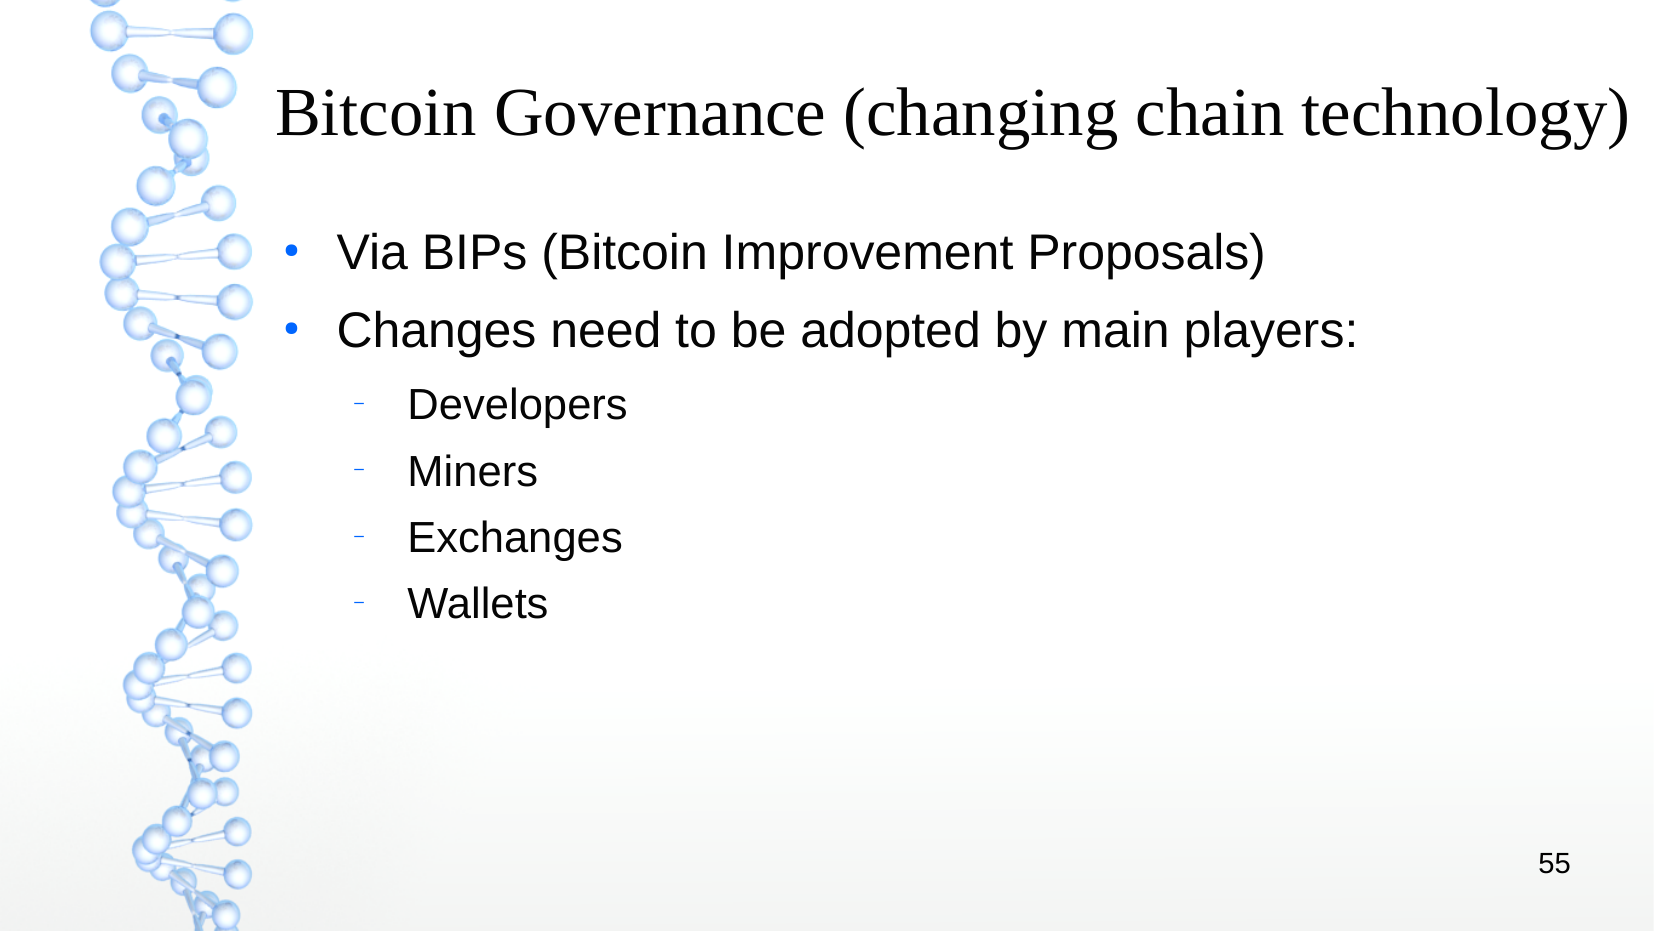

# Bitcoin Governance (changing chain technology)
Via BIPs (Bitcoin Improvement Proposals)
Changes need to be adopted by main players:
Developers
Miners
Exchanges
Wallets
55